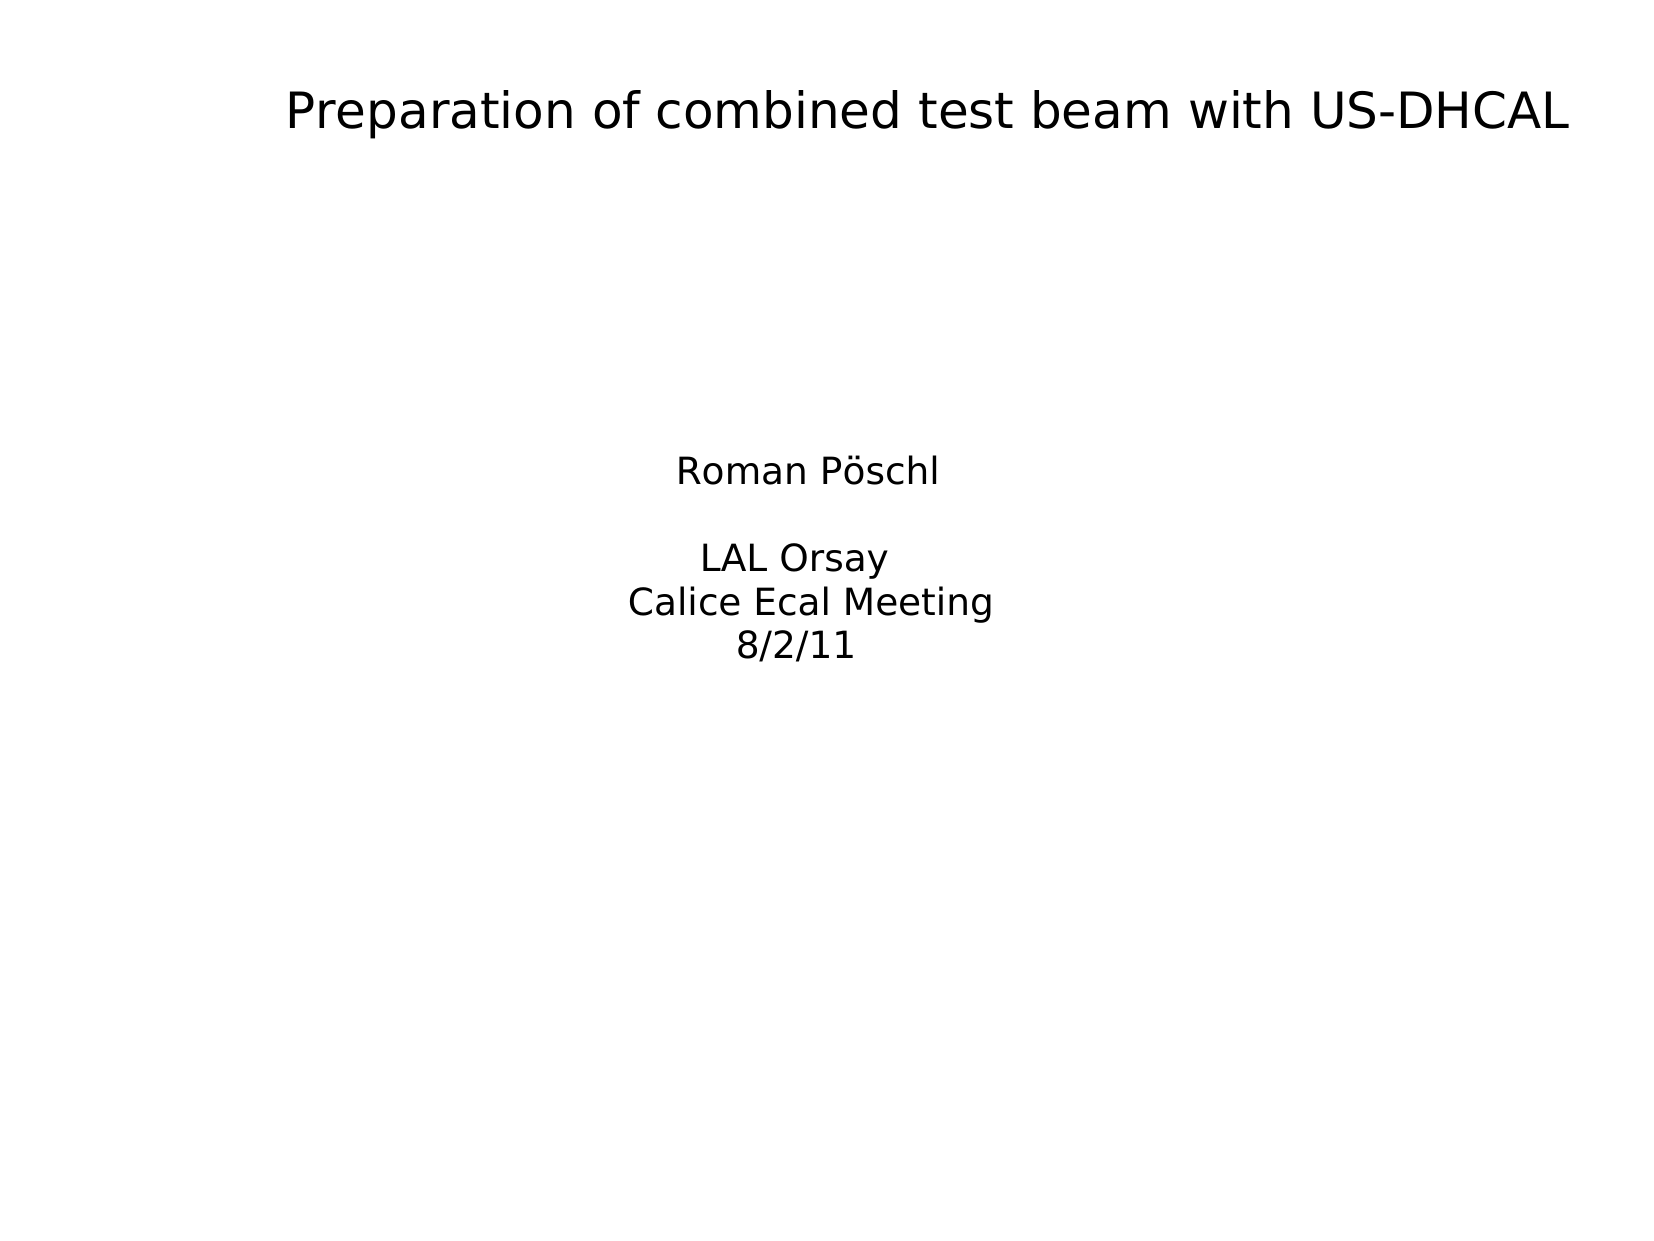

Preparation of combined test beam with US-DHCAL
 Roman Pöschl
 LAL Orsay
 Calice Ecal Meeting
 8/2/11